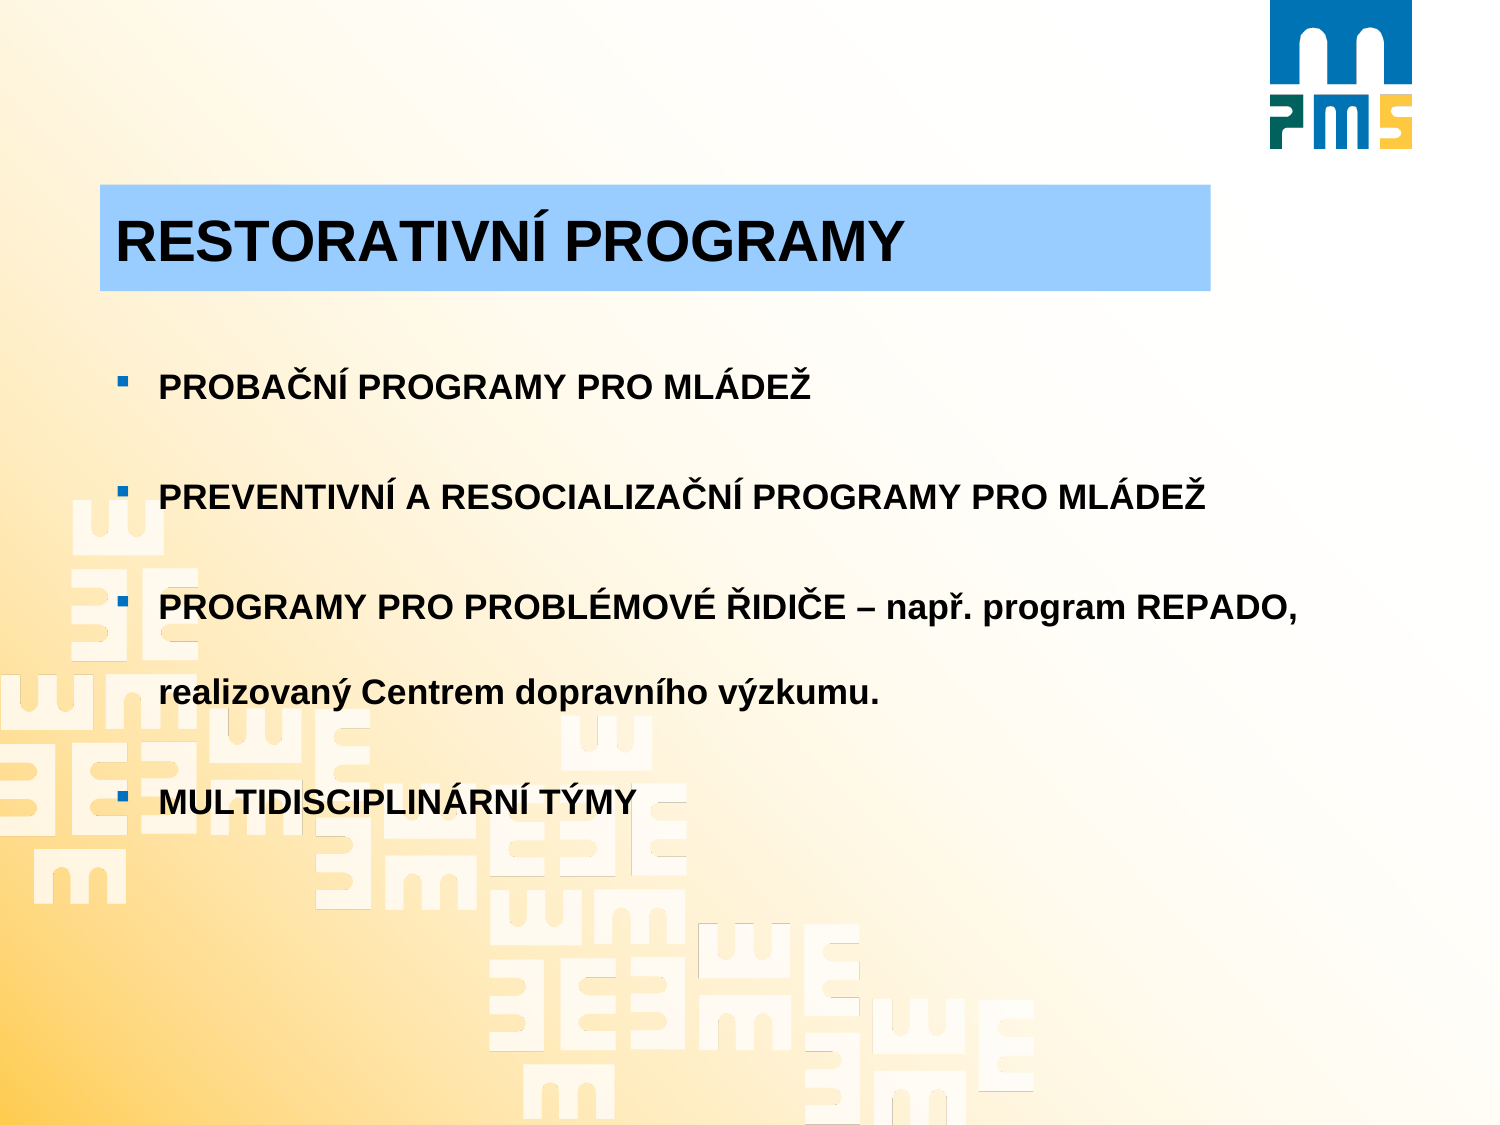

RESTORATIVNÍ PROGRAMY
PROBAČNÍ PROGRAMY PRO MLÁDEŽ
PREVENTIVNÍ A RESOCIALIZAČNÍ PROGRAMY PRO MLÁDEŽ
PROGRAMY PRO PROBLÉMOVÉ ŘIDIČE – např. program REPADO, realizovaný Centrem dopravního výzkumu.
MULTIDISCIPLINÁRNÍ TÝMY